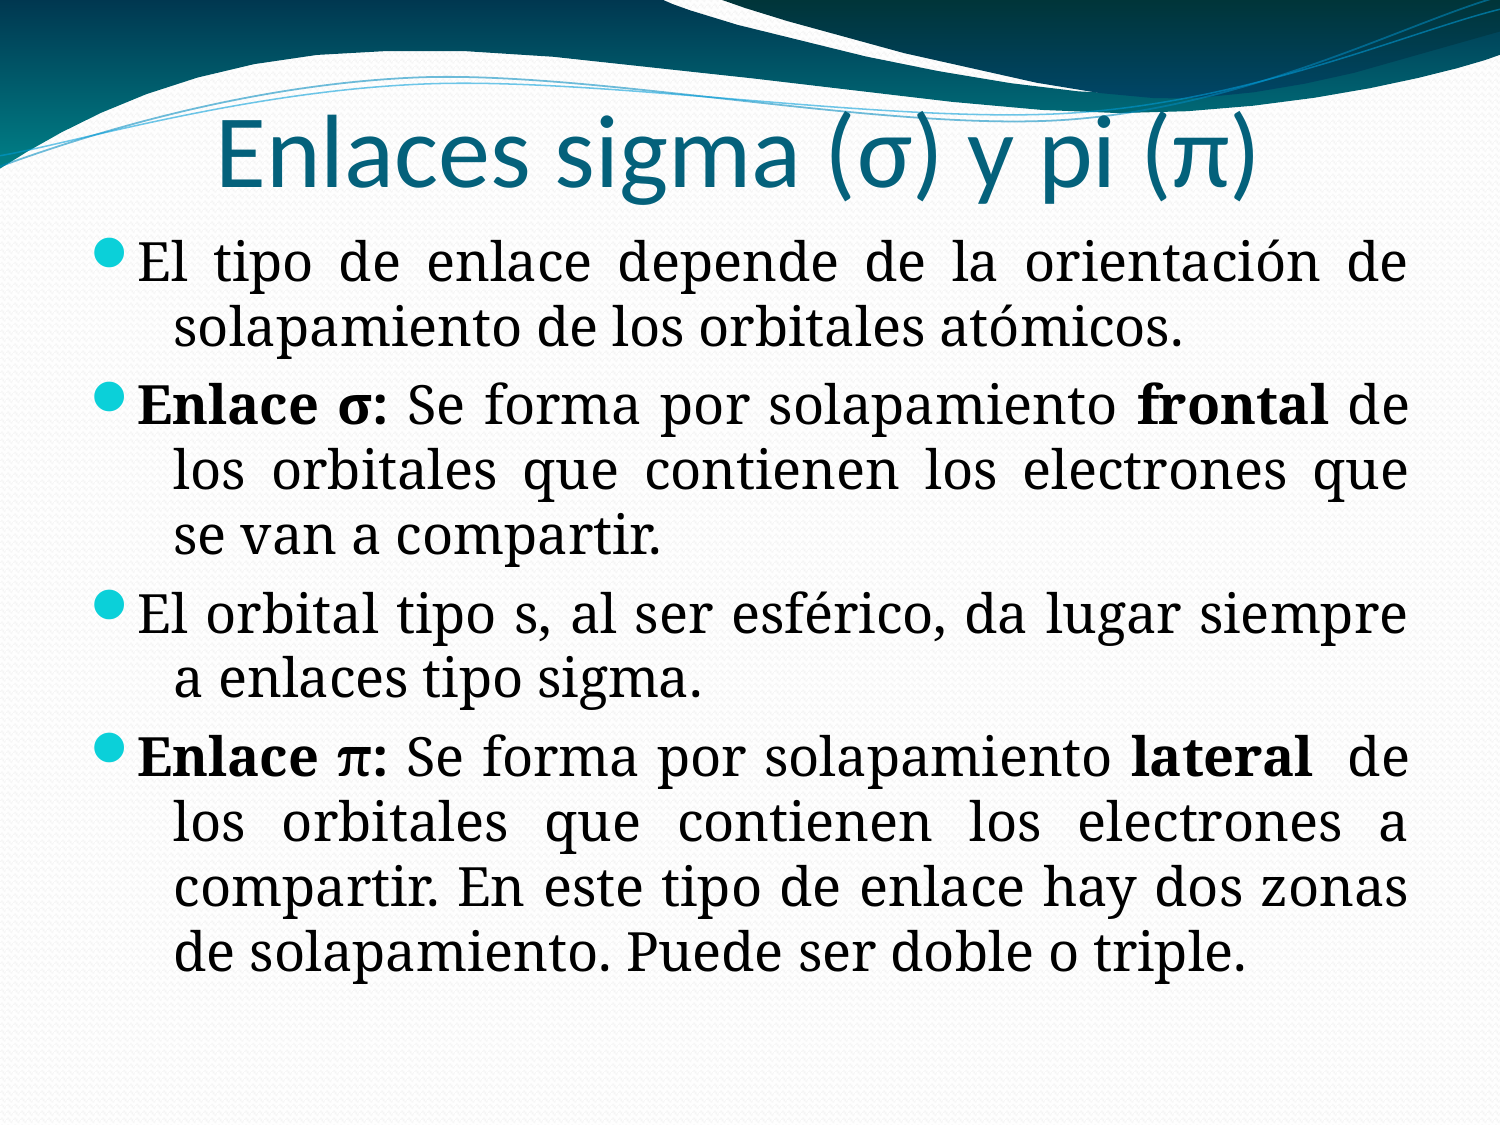

# Enlaces sigma (σ) y pi (π)
El tipo de enlace depende de la orientación de solapamiento de los orbitales atómicos.
Enlace σ: Se forma por solapamiento frontal de los orbitales que contienen los electrones que se van a compartir.
El orbital tipo s, al ser esférico, da lugar siempre a enlaces tipo sigma.
Enlace π: Se forma por solapamiento lateral de los orbitales que contienen los electrones a compartir. En este tipo de enlace hay dos zonas de solapamiento. Puede ser doble o triple.